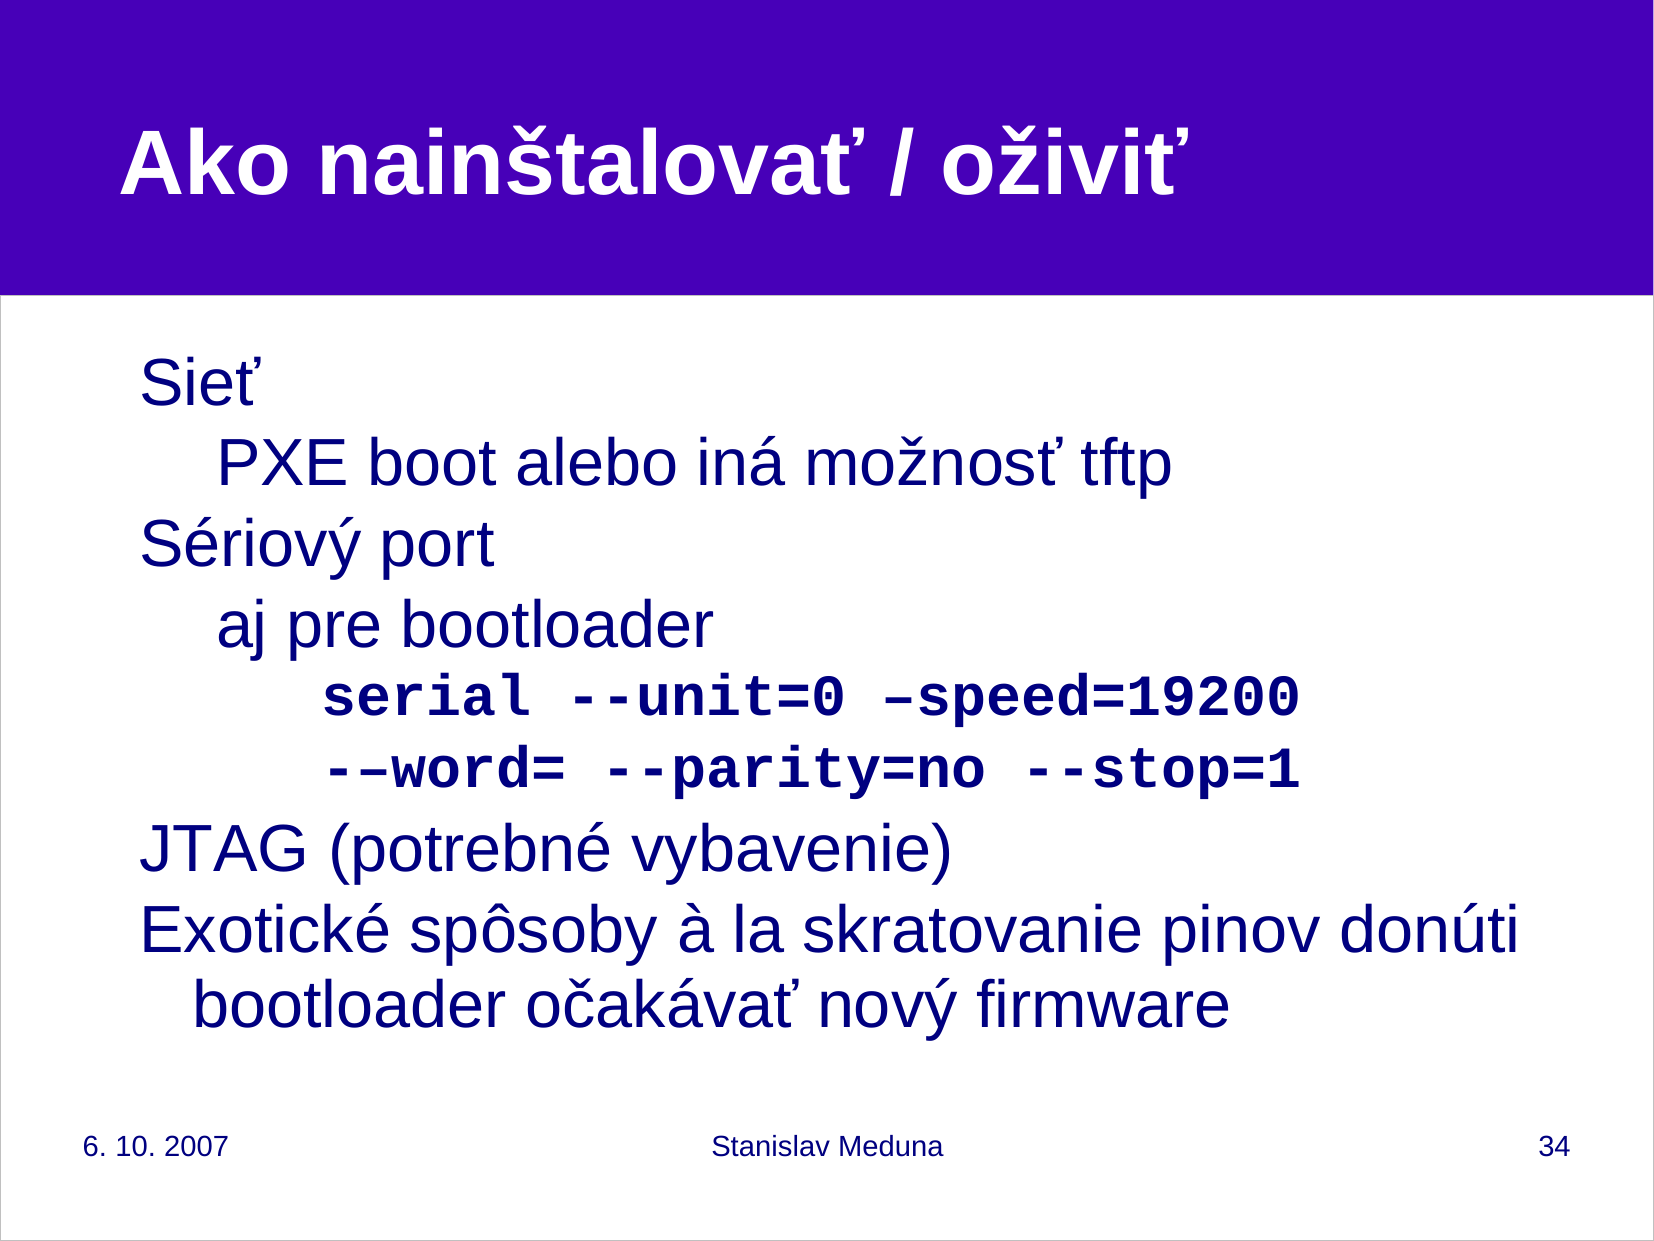

# Ako nainštalovať / oživiť
Sieť
PXE boot alebo iná možnosť tftp
Sériový port
aj pre bootloader
 serial --unit=0 –speed=19200
 -–word= --parity=no --stop=1
JTAG (potrebné vybavenie)
Exotické spôsoby à la skratovanie pinov donúti bootloader očakávať nový firmware
6. 10. 2007
Stanislav Meduna
34